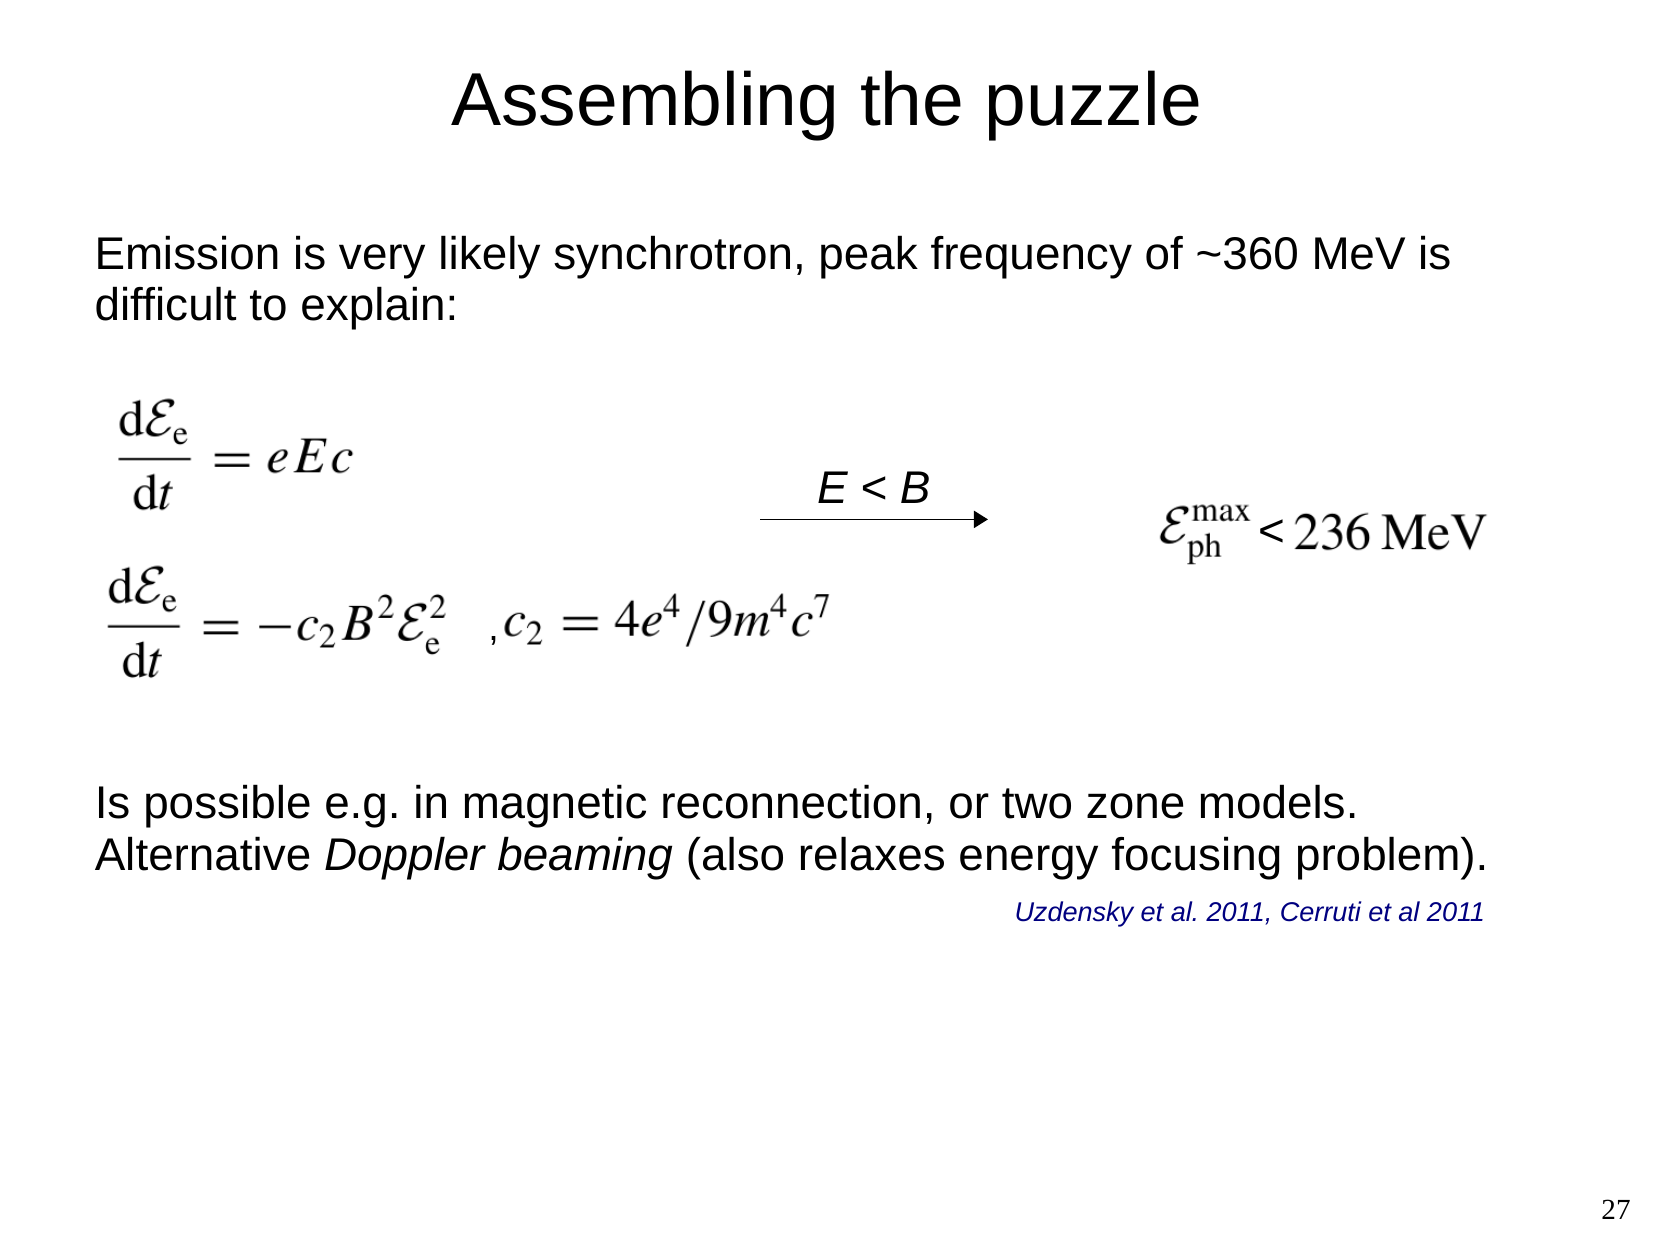

Assembling the puzzle
# Emission is very likely synchrotron, peak frequency of ~360 MeV is difficult to explain:
E < B
<
,
Is possible e.g. in magnetic reconnection, or two zone models. Alternative Doppler beaming (also relaxes energy focusing problem).
Uzdensky et al. 2011, Cerruti et al 2011
27